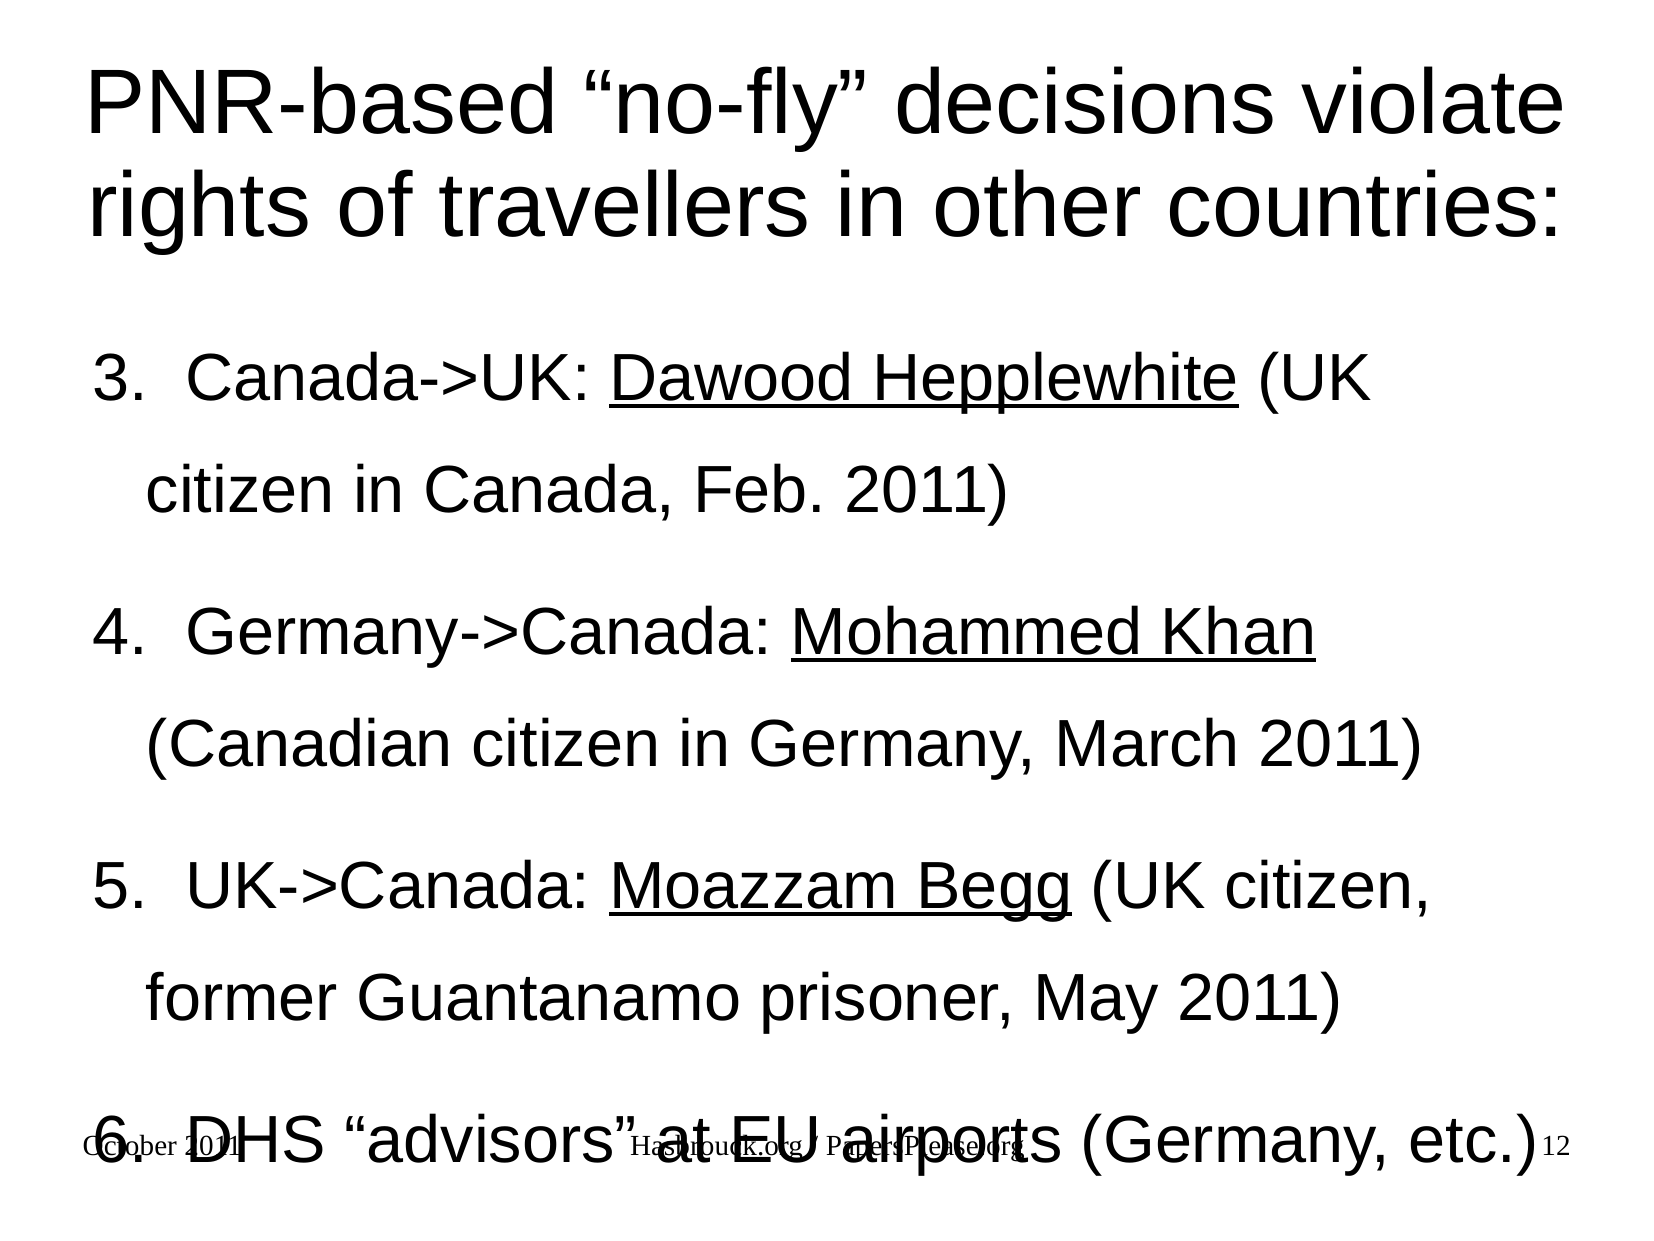

# PNR-based “no-fly” decisions violate rights of travellers in other countries:
 Canada->UK: Dawood Hepplewhite (UK citizen in Canada, Feb. 2011)
 Germany->Canada: Mohammed Khan (Canadian citizen in Germany, March 2011)
 UK->Canada: Moazzam Begg (UK citizen, former Guantanamo prisoner, May 2011)
 DHS “advisors” at EU airports (Germany, etc.)
October 2011
Hasbrouck.org / PapersPlease.org
12